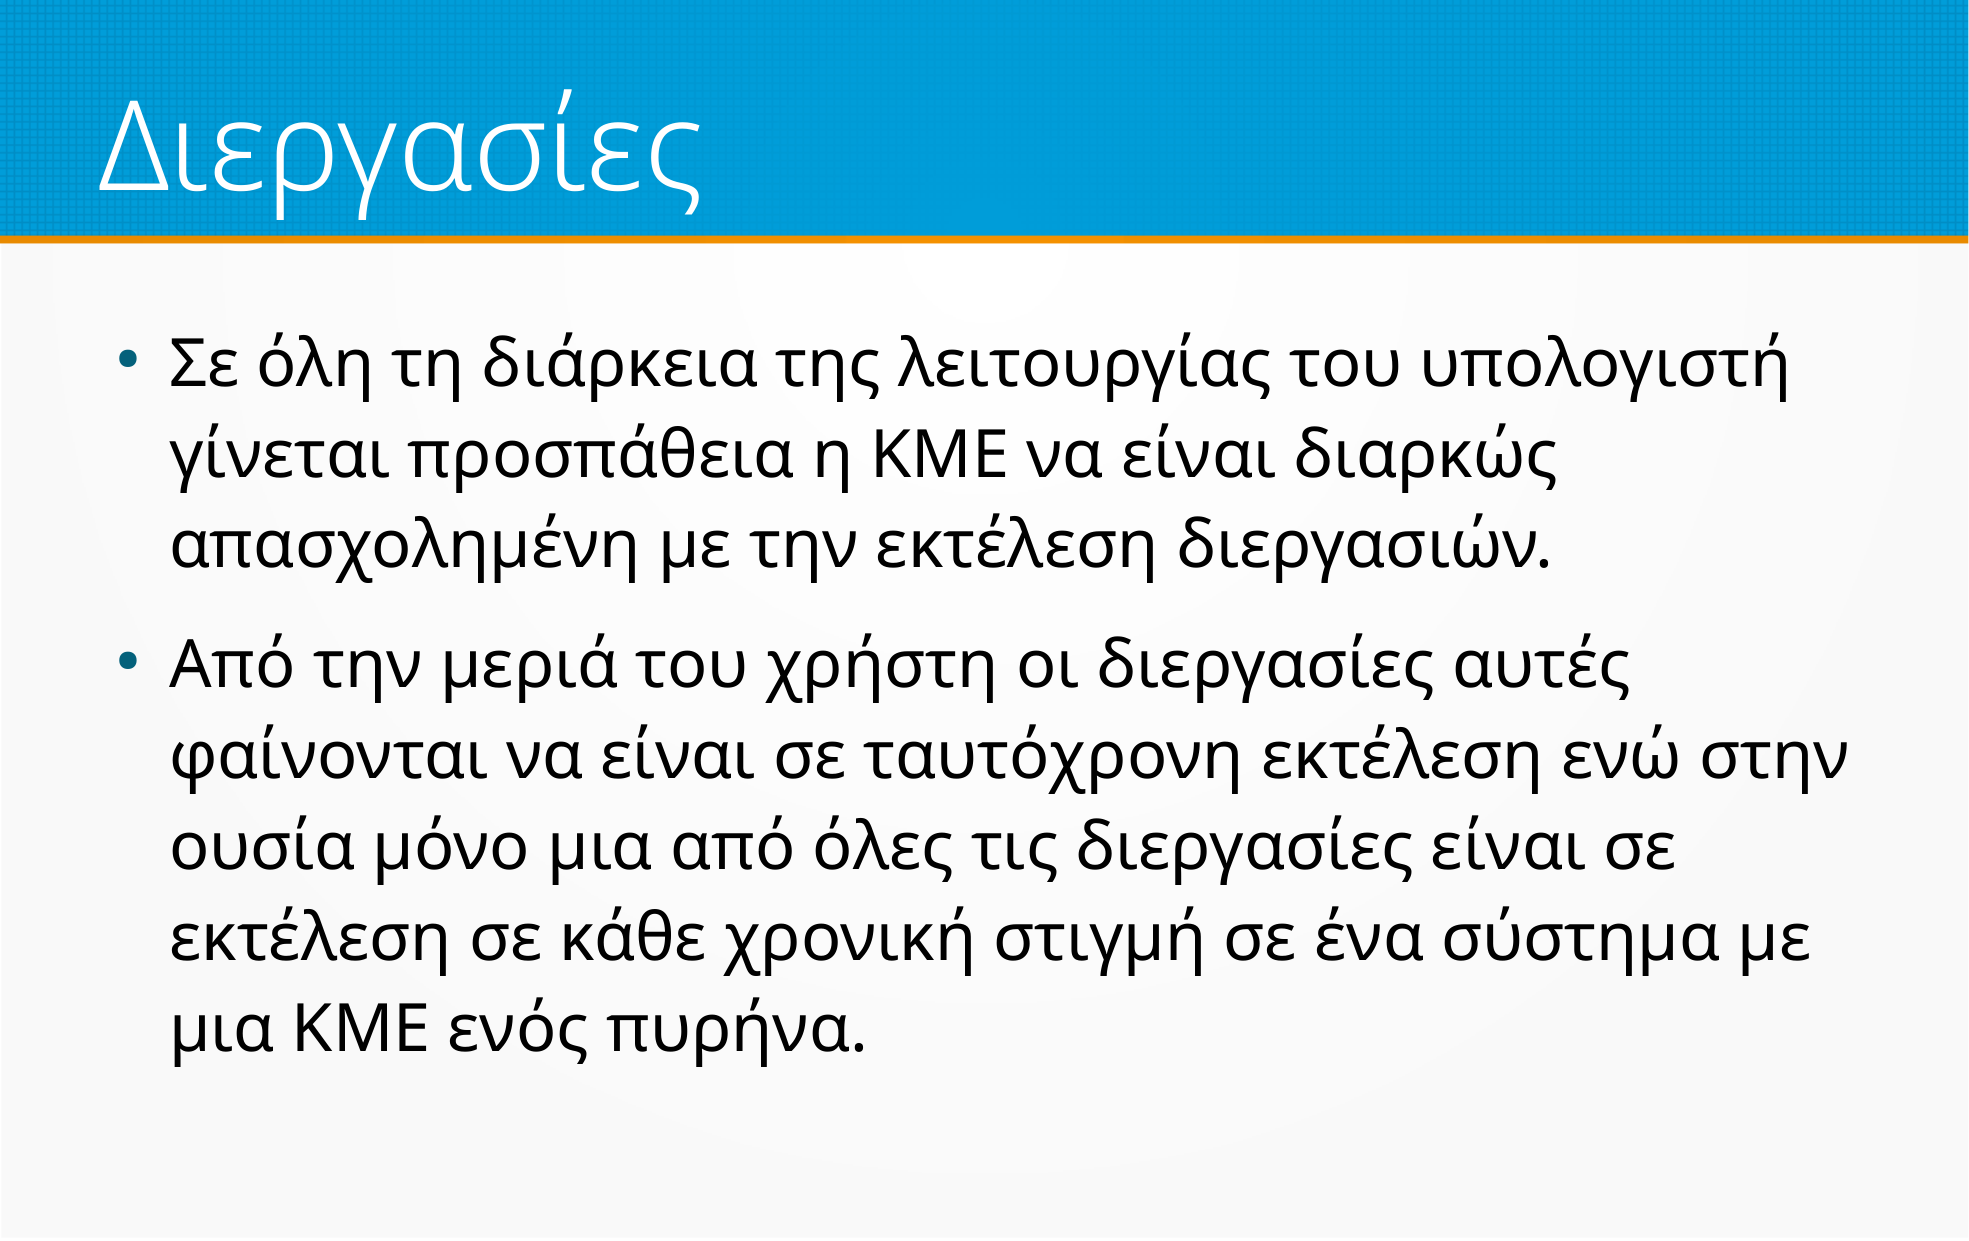

# Διεργασίες
Σε όλη τη διάρκεια της λειτουργίας του υπολογιστή γίνεται προσπάθεια η ΚΜΕ να είναι διαρκώς απασχολημένη με την εκτέλεση διεργασιών.
Από την μεριά του χρήστη οι διεργασίες αυτές φαίνονται να είναι σε ταυτόχρονη εκτέλεση ενώ στην ουσία μόνο μια από όλες τις διεργασίες είναι σε εκτέλεση σε κάθε χρονική στιγμή σε ένα σύστημα με μια ΚΜΕ ενός πυρήνα.